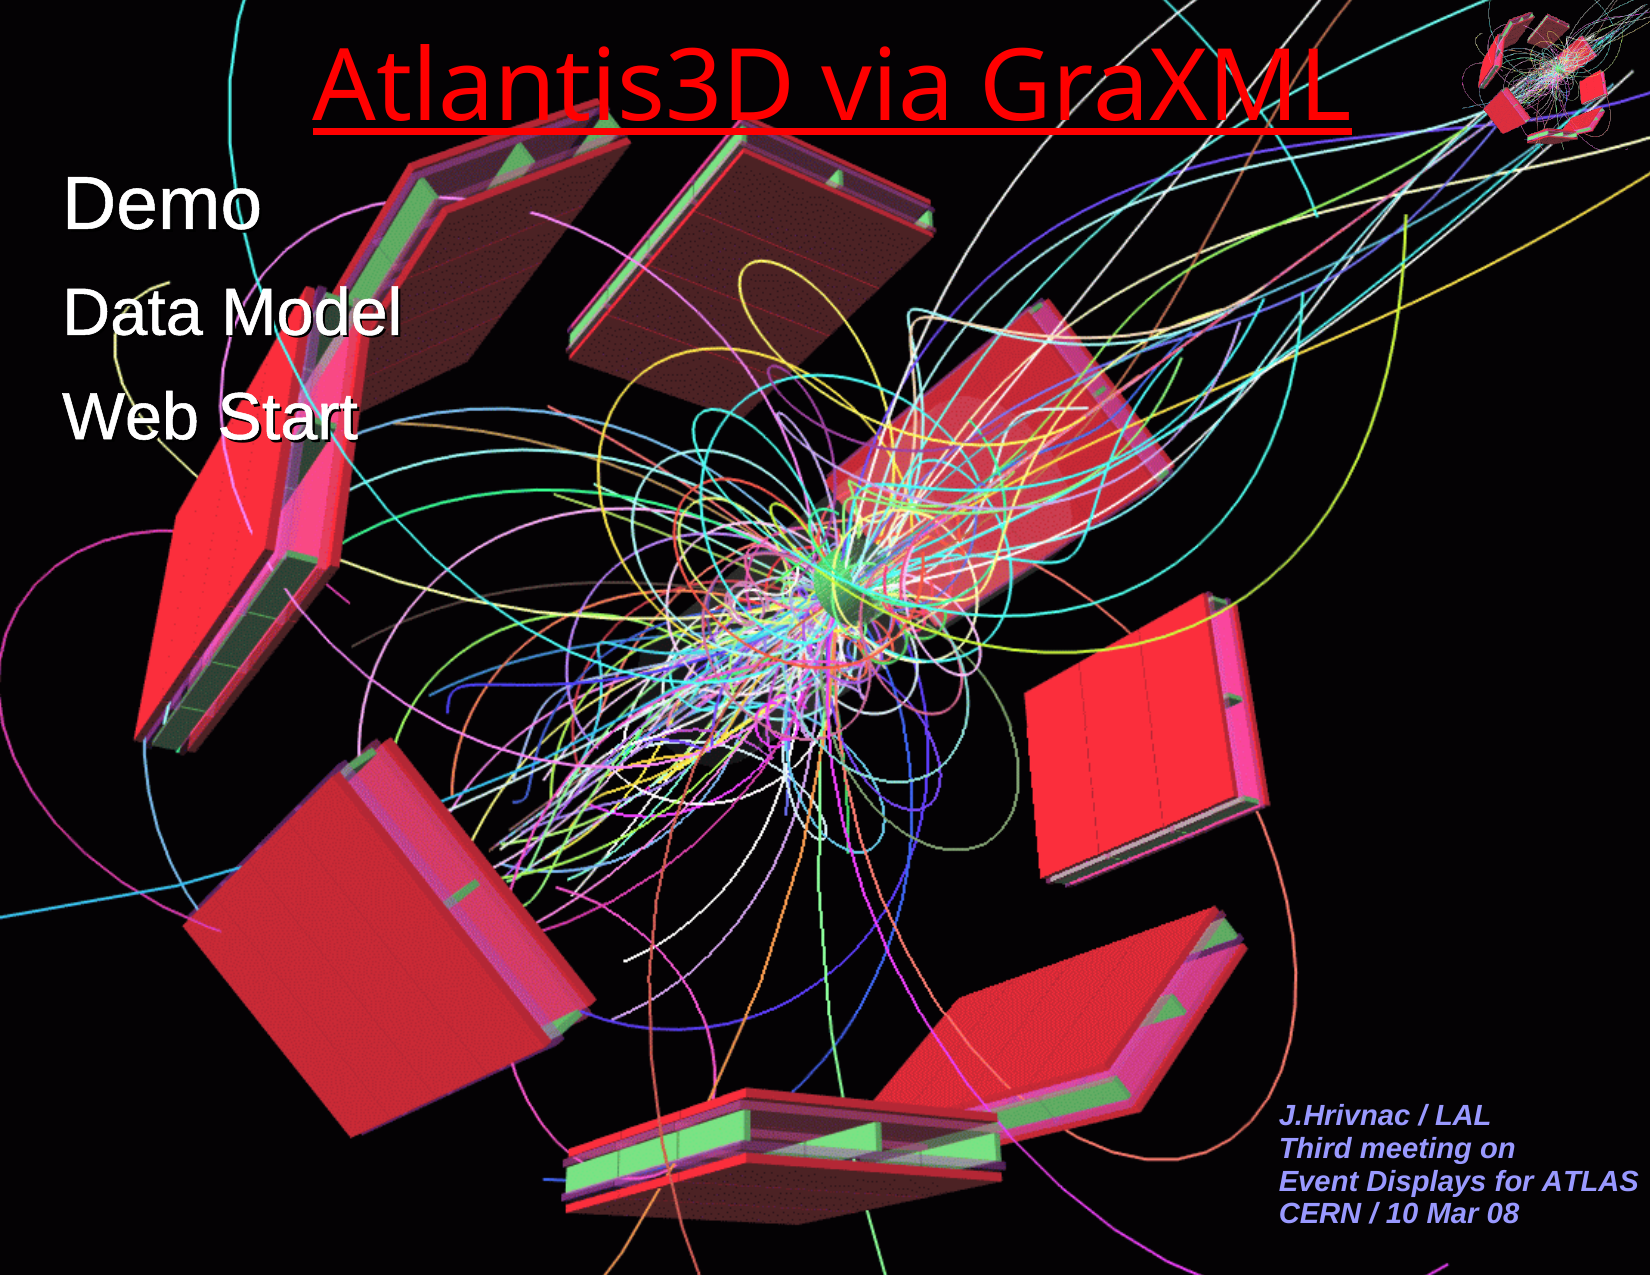

# Atlantis3D via GraXML
Demo
Data Model
Web Start
J.Hrivnac / LAL
Third meeting on
Event Displays for ATLAS
CERN / 10 Mar 08